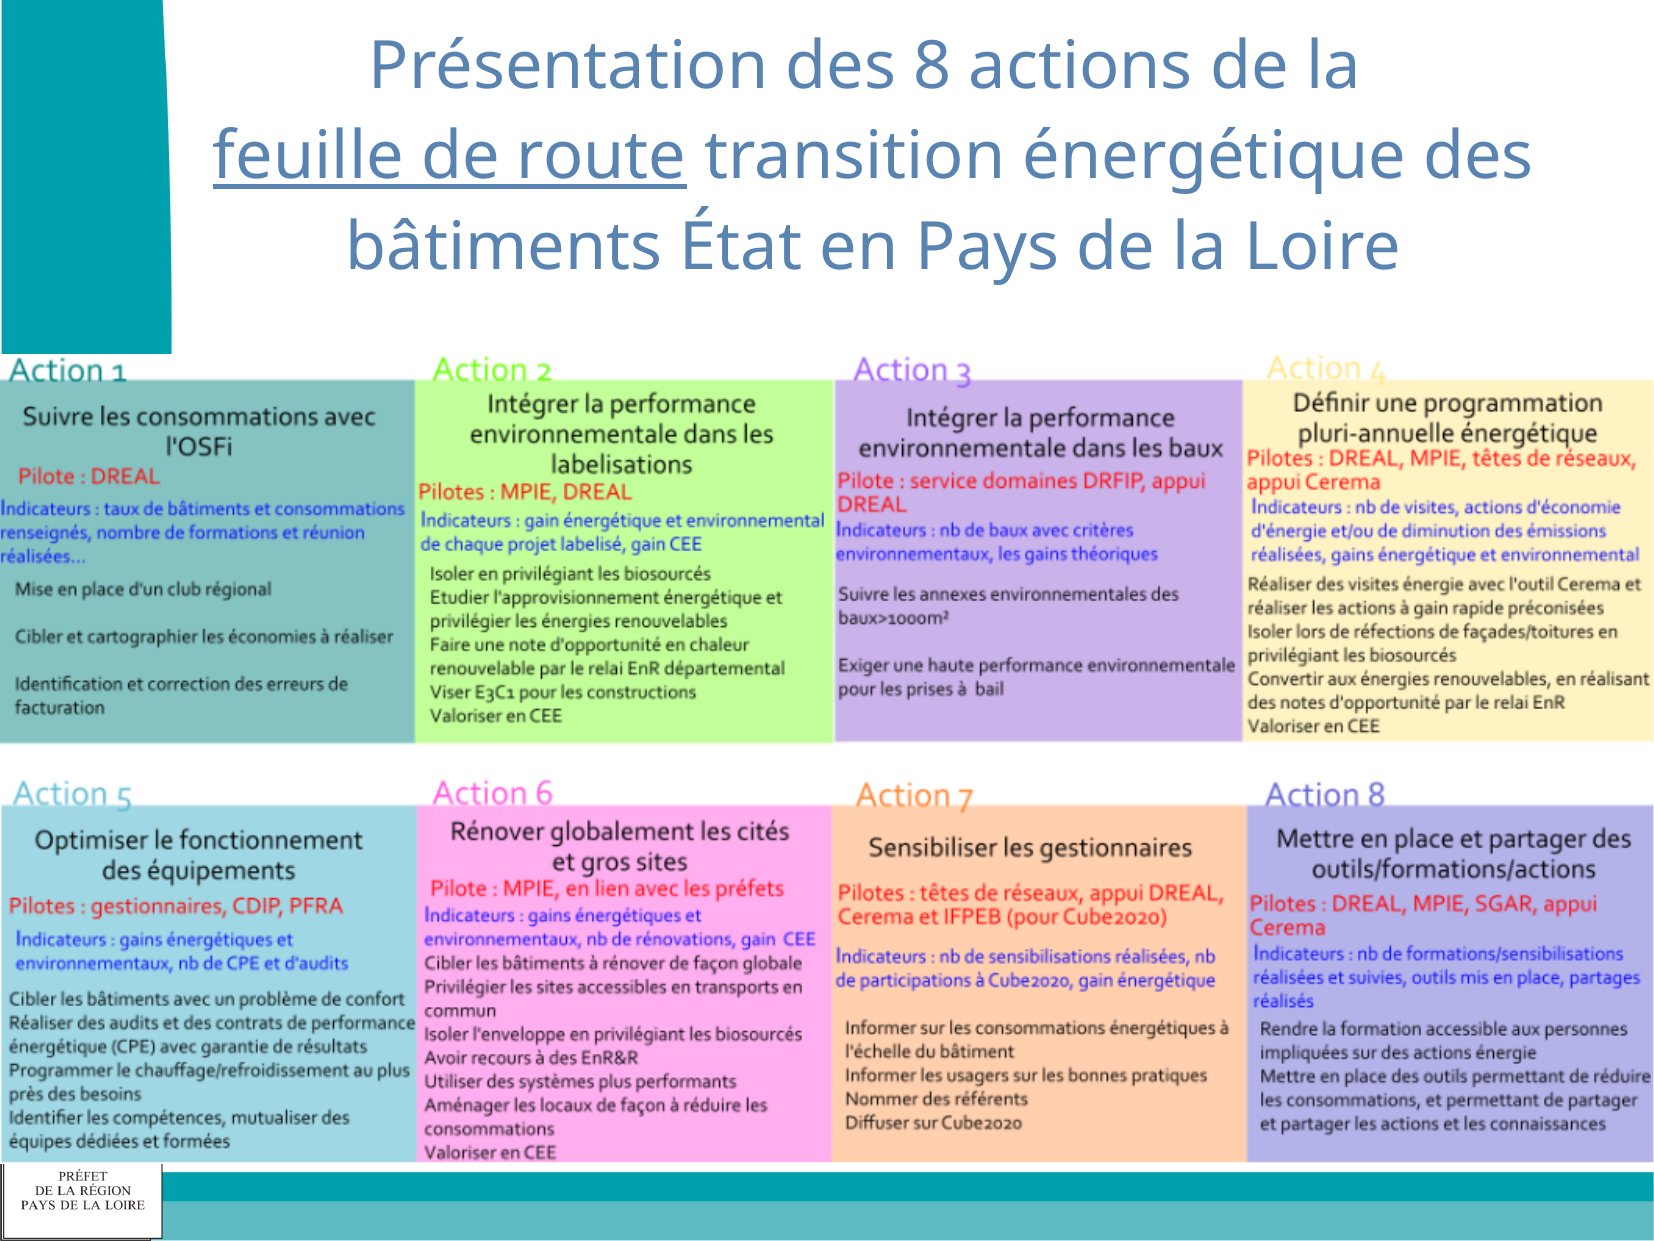

# Présentation des 8 actions de la feuille de route transition énergétique des bâtiments État en Pays de la Loire